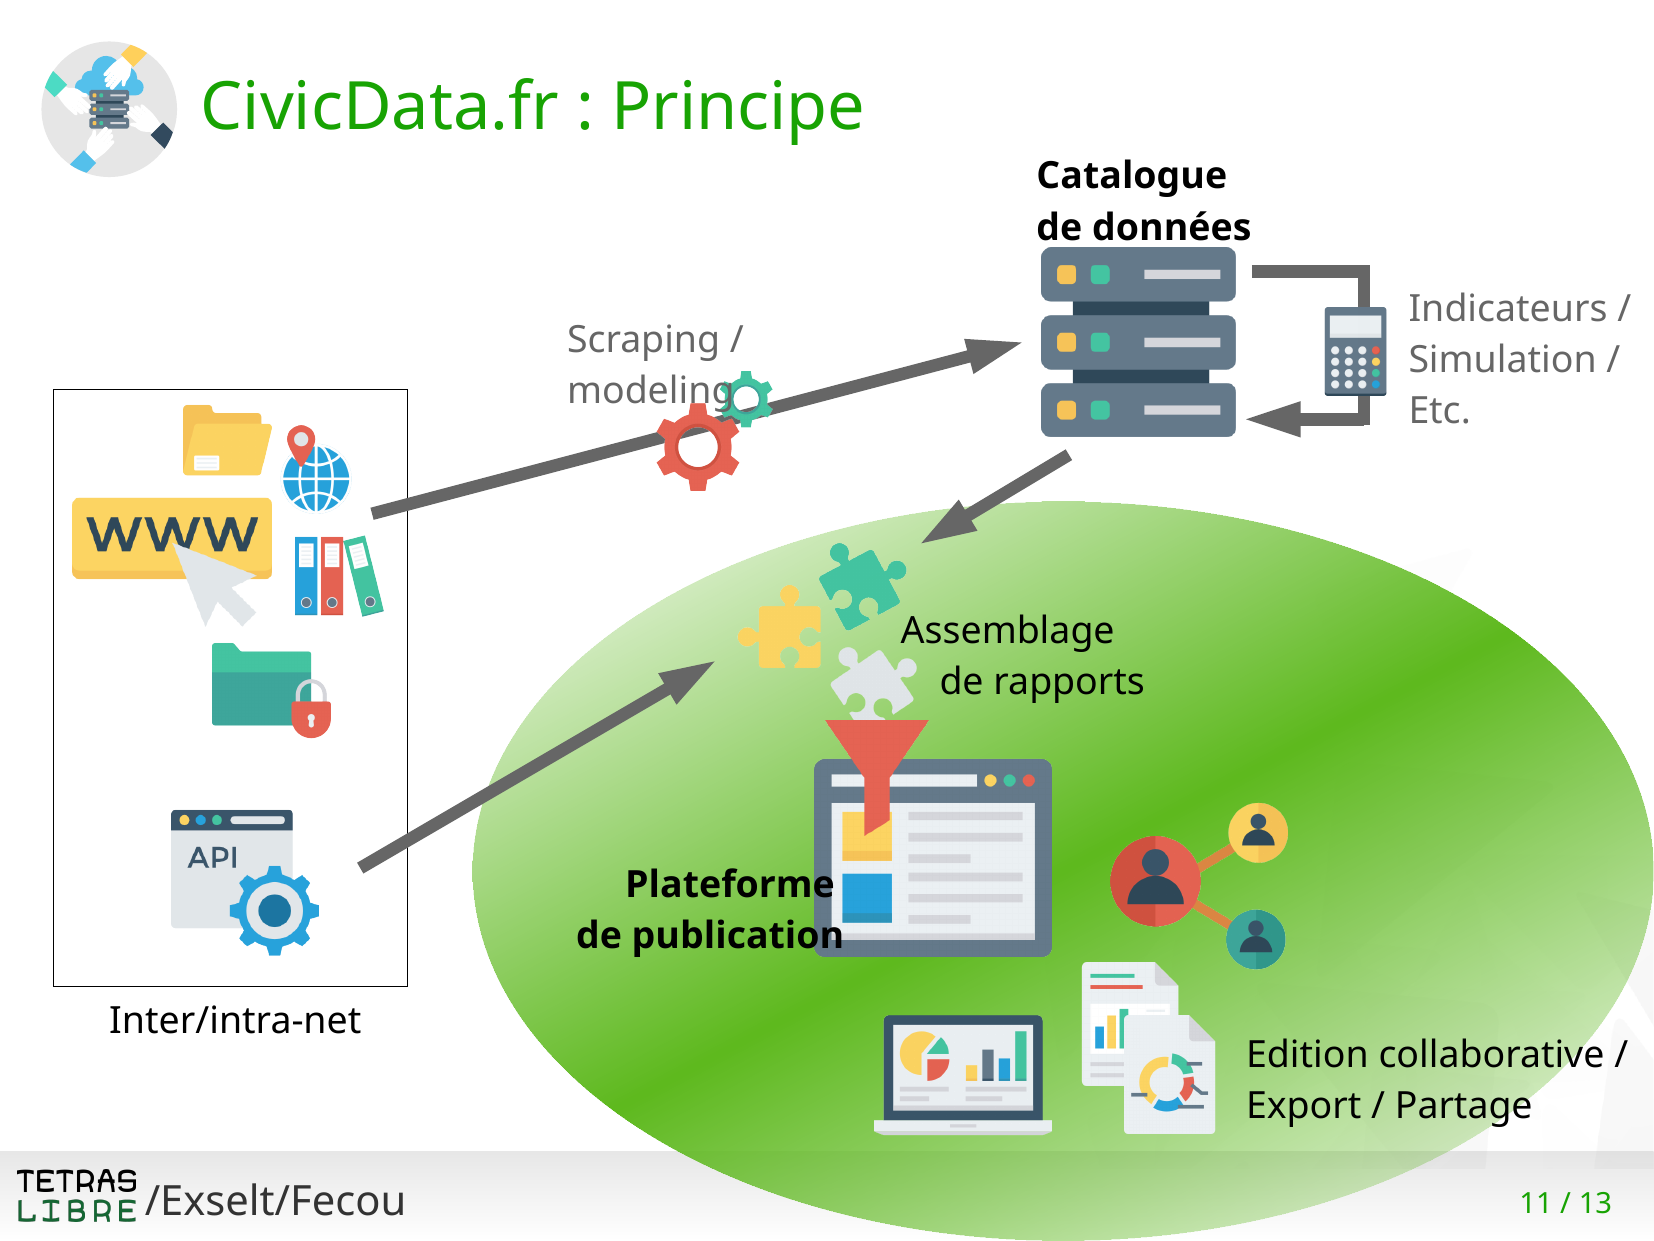

# CivicData.fr : Principe
Catalogue
de données
Indicateurs /
Simulation /
Etc.
Scraping /
modeling
Assemblage
 de rapports
Plateforme
de publication
Inter/intra-net
Edition collaborative /
Export / Partage